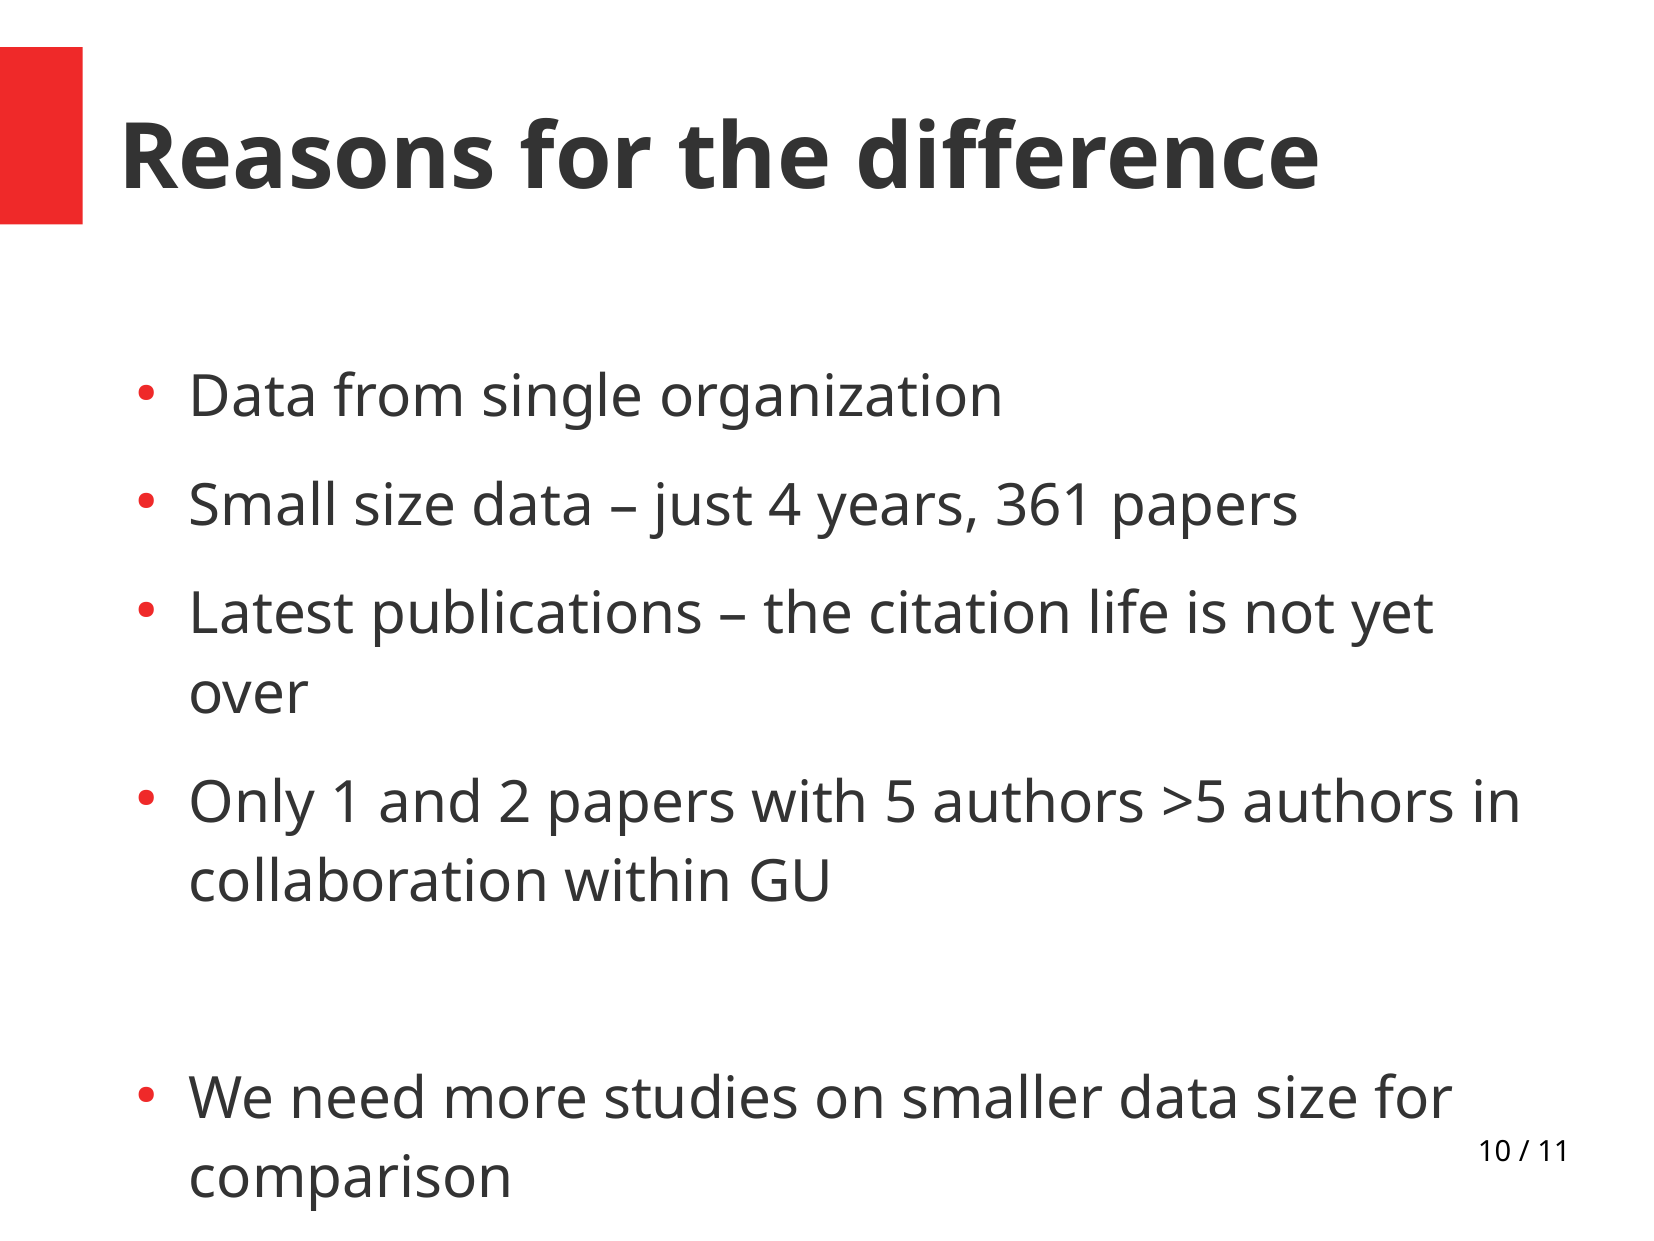

# Reasons for the difference
Data from single organization
Small size data – just 4 years, 361 papers
Latest publications – the citation life is not yet over
Only 1 and 2 papers with 5 authors >5 authors in collaboration within GU
We need more studies on smaller data size for comparison
10